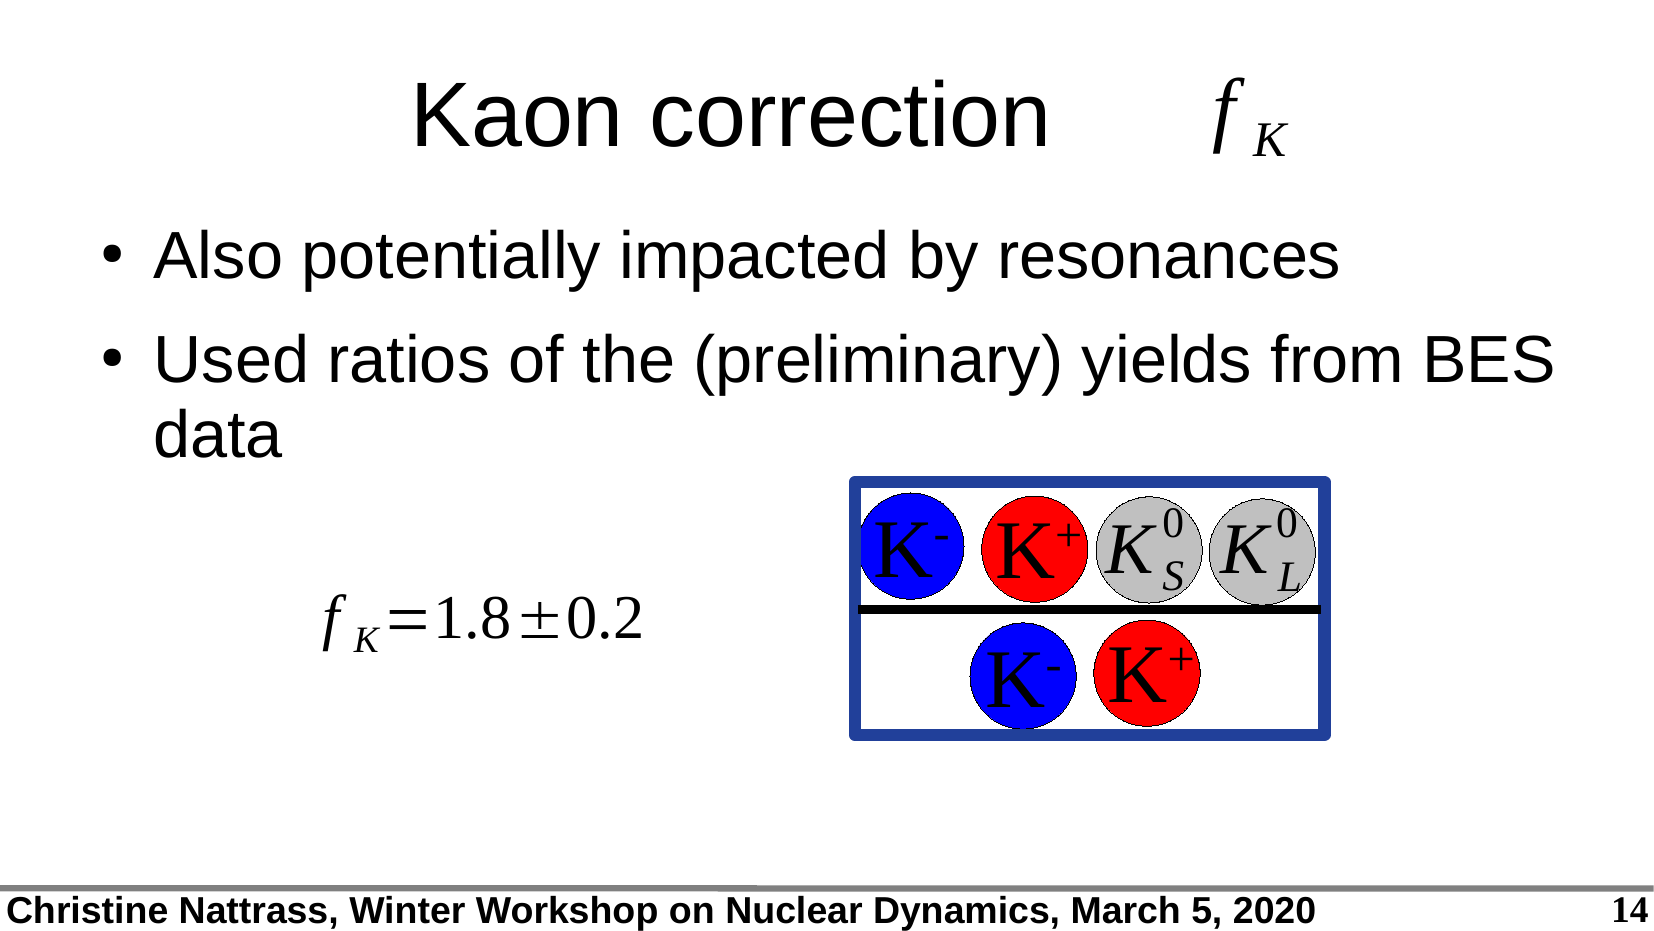

# Kaon correction
Also potentially impacted by resonances
Used ratios of the (preliminary) yields from BES data
K-
K+
K+
K-
14